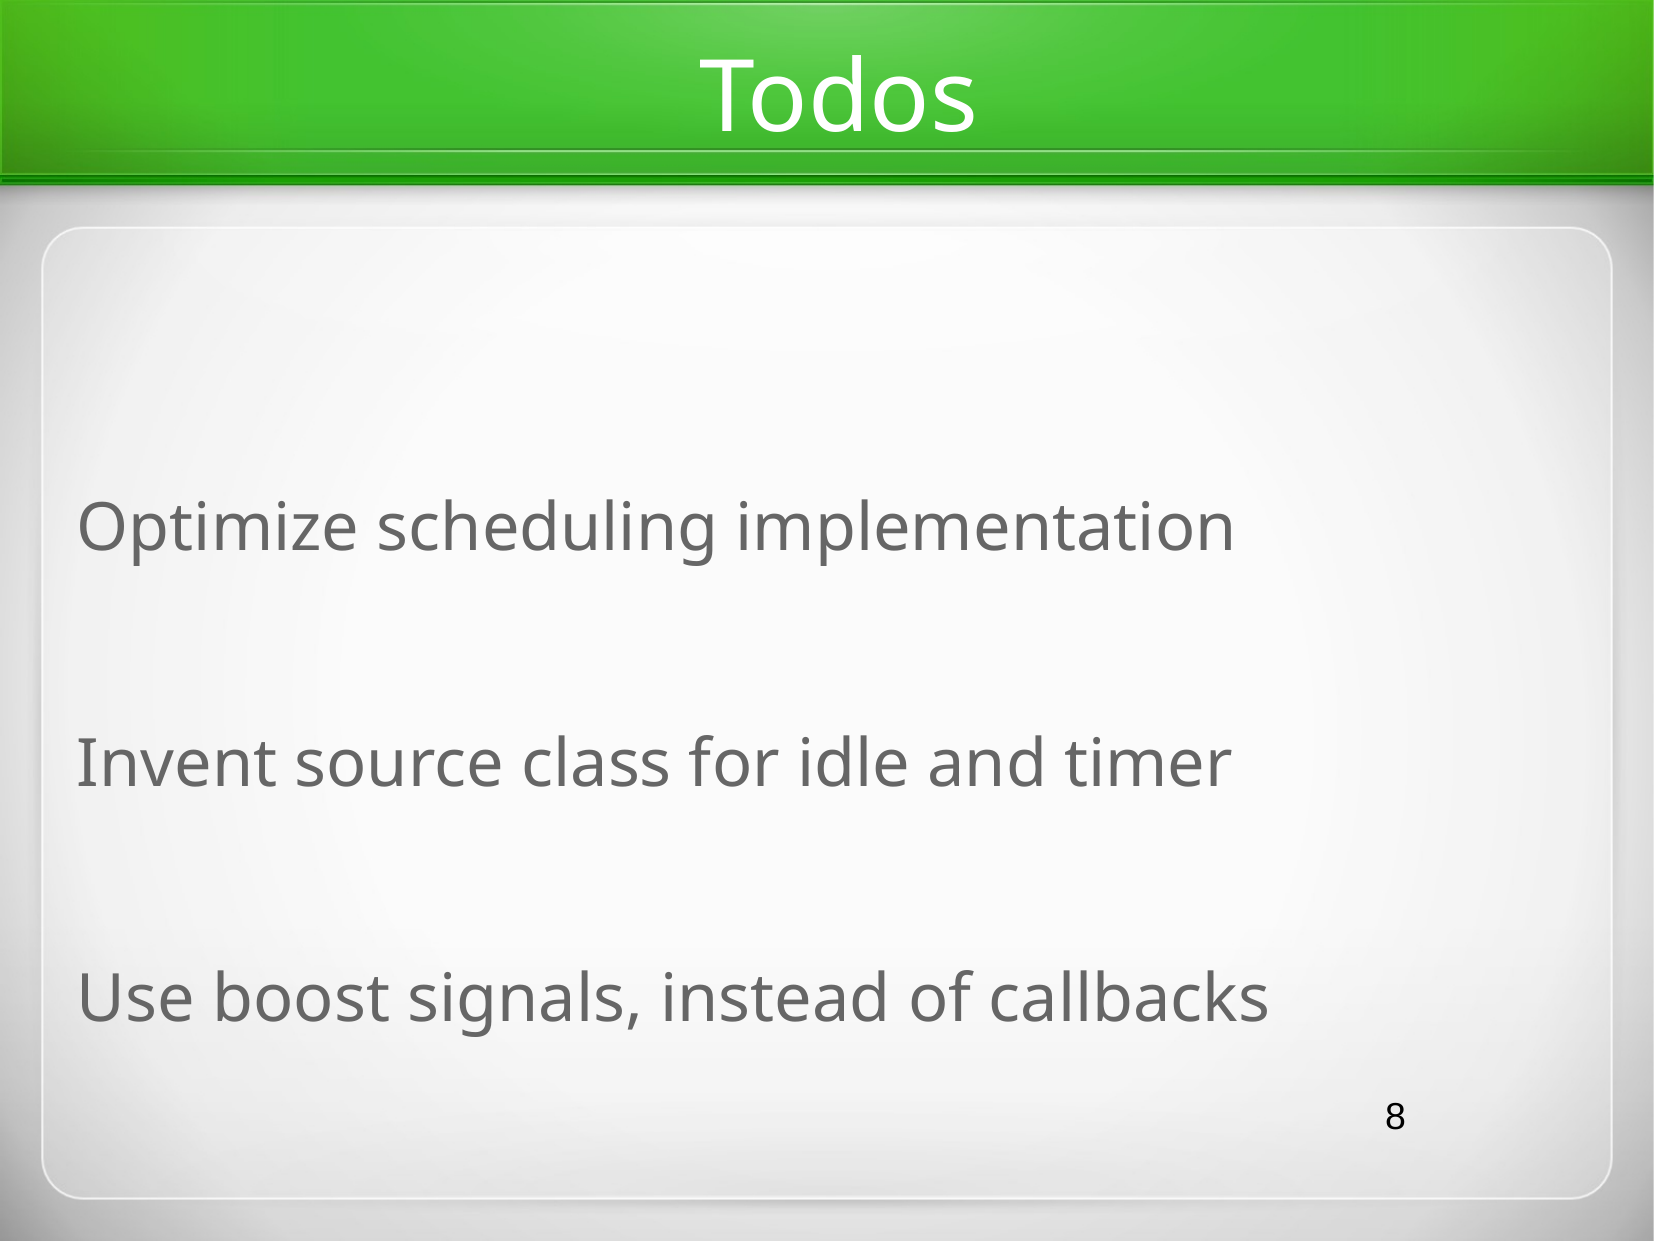

# Todos
Optimize scheduling implementation
Invent source class for idle and timer
Use boost signals, instead of callbacks